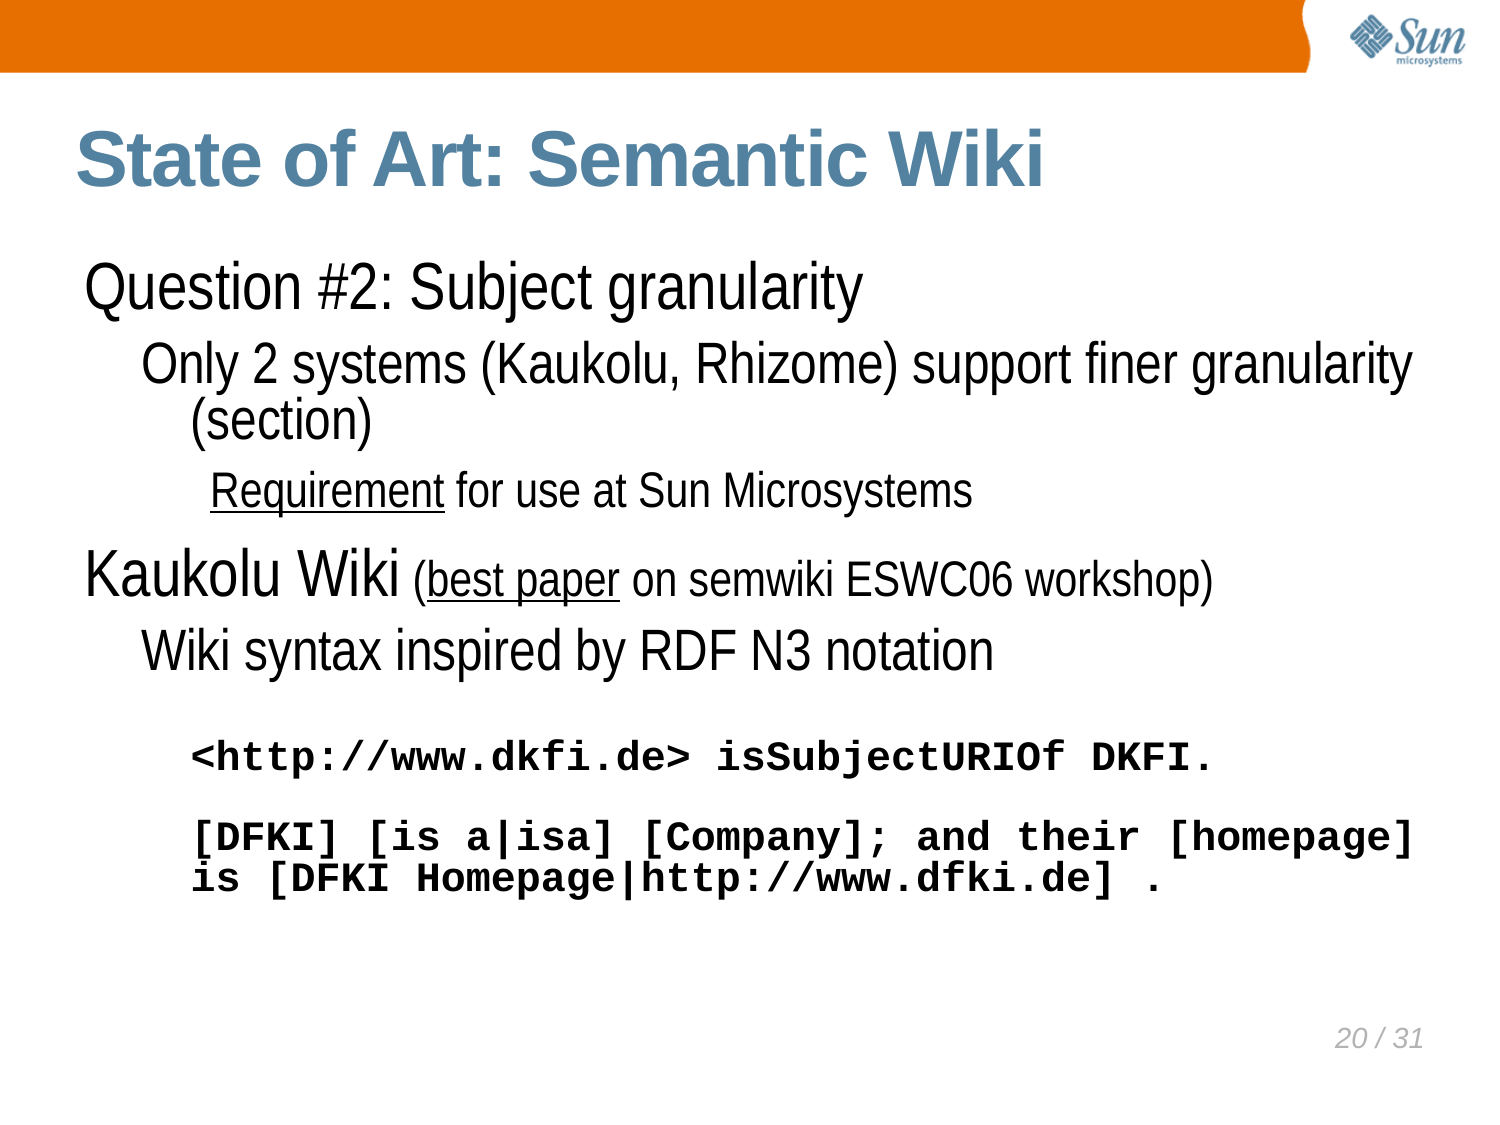

# State of Art: Semantic Wiki
Question #2: Subject granularity
Only 2 systems (Kaukolu, Rhizome) support finer granularity (section)
Requirement for use at Sun Microsystems
Kaukolu Wiki (best paper on semwiki ESWC06 workshop)
Wiki syntax inspired by RDF N3 notation
<http://www.dkfi.de> isSubjectURIOf DKFI.
[DFKI] [is a|isa] [Company]; and their [homepage] is [DFKI Homepage|http://www.dfki.de] .
20